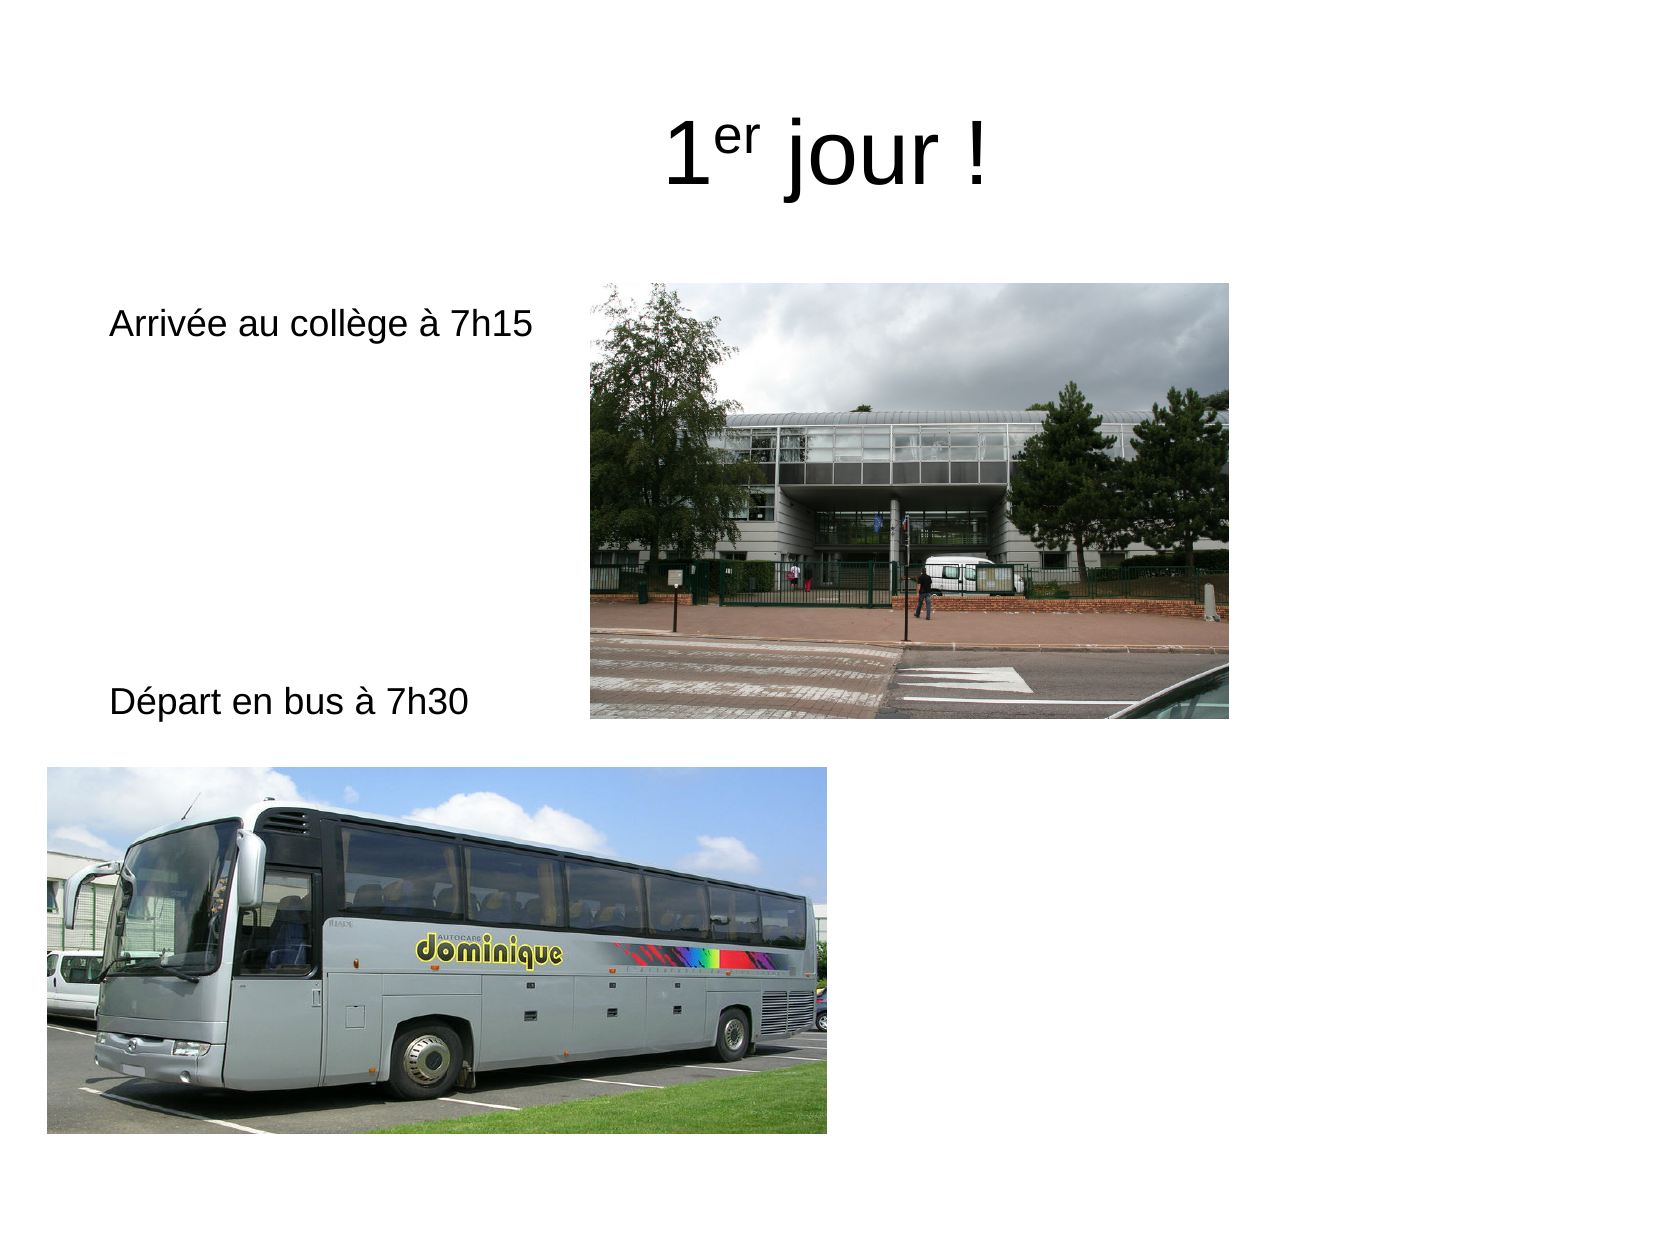

# 1er jour !
Arrivée au collège à 7h15
Départ en bus à 7h30